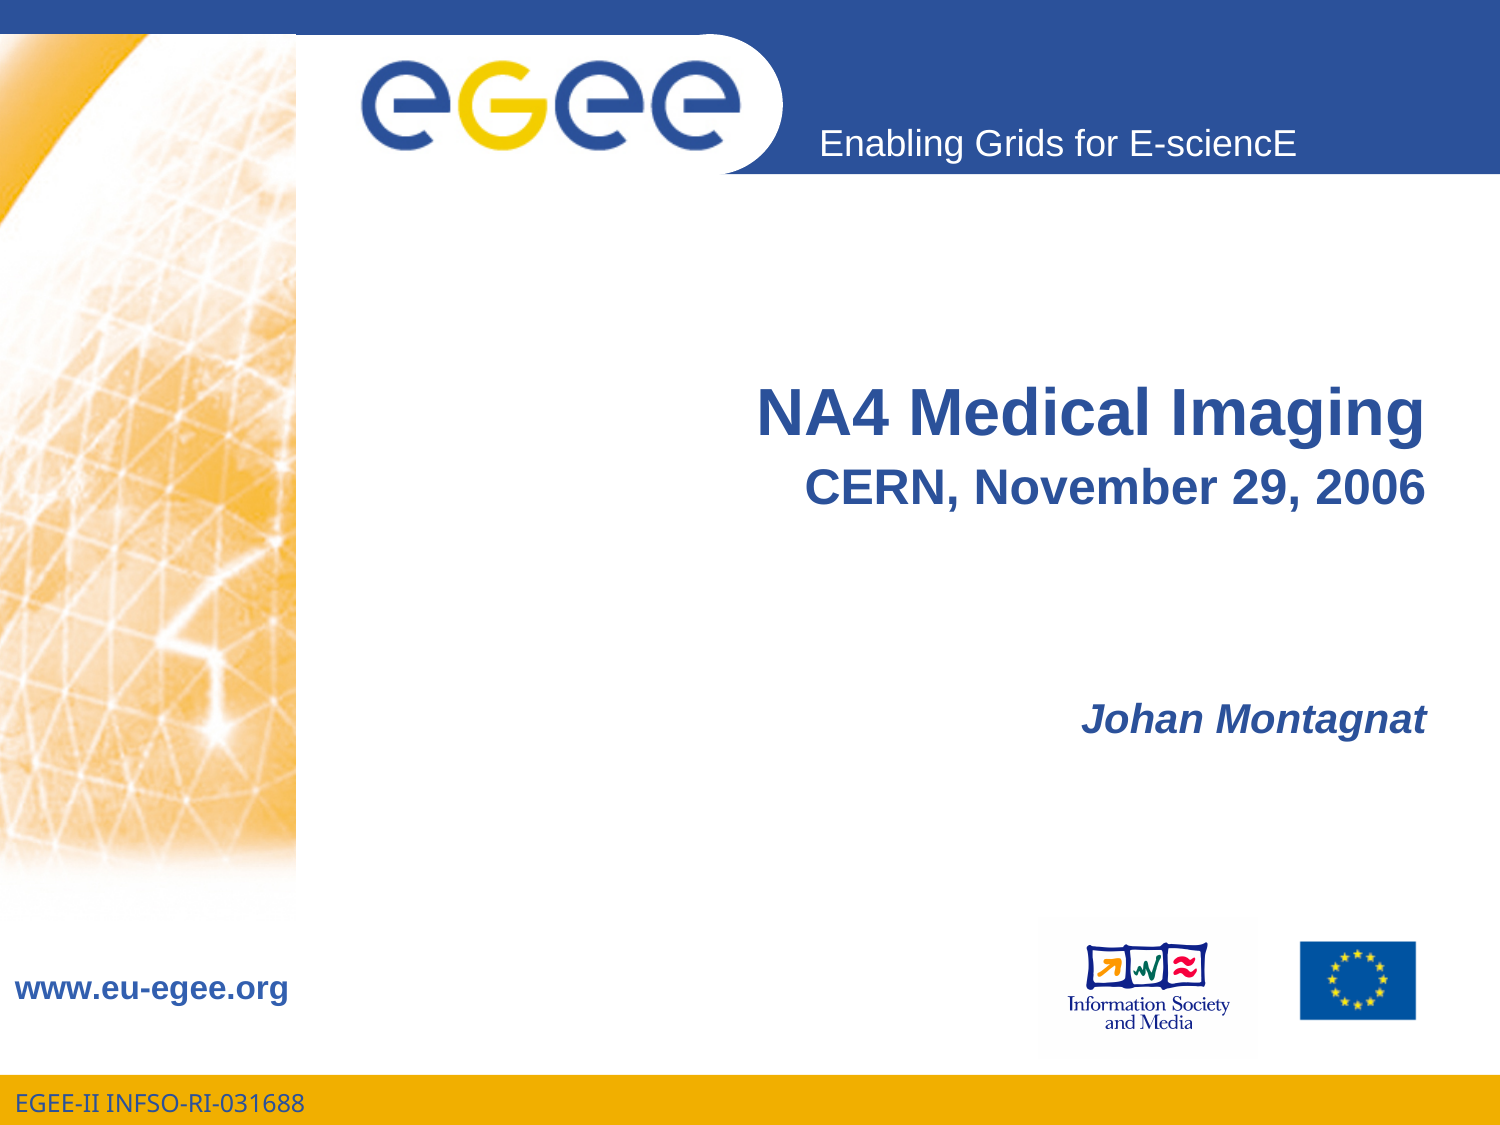

NA4 Medical Imaging
CERN, November 29, 2006
Johan Montagnat